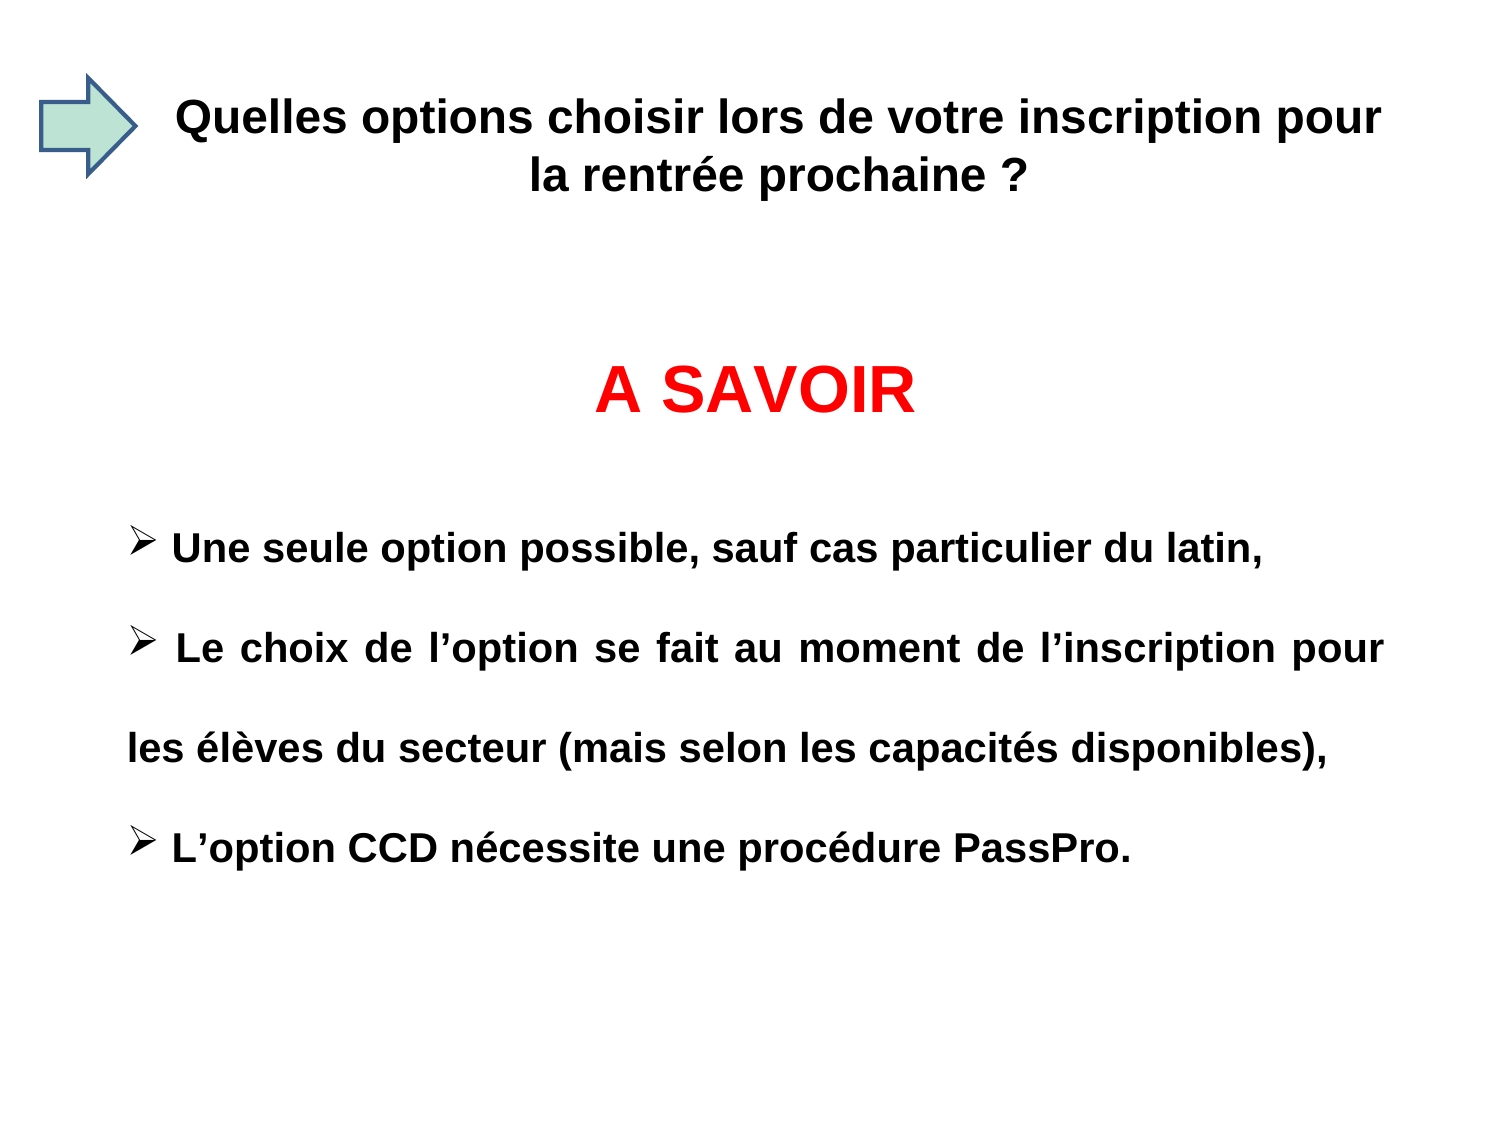

Quelles options choisir lors de votre inscription pour la rentrée prochaine ?
A SAVOIR
 Une seule option possible, sauf cas particulier du latin,
 Le choix de l’option se fait au moment de l’inscription pour les élèves du secteur (mais selon les capacités disponibles),
 L’option CCD nécessite une procédure PassPro.